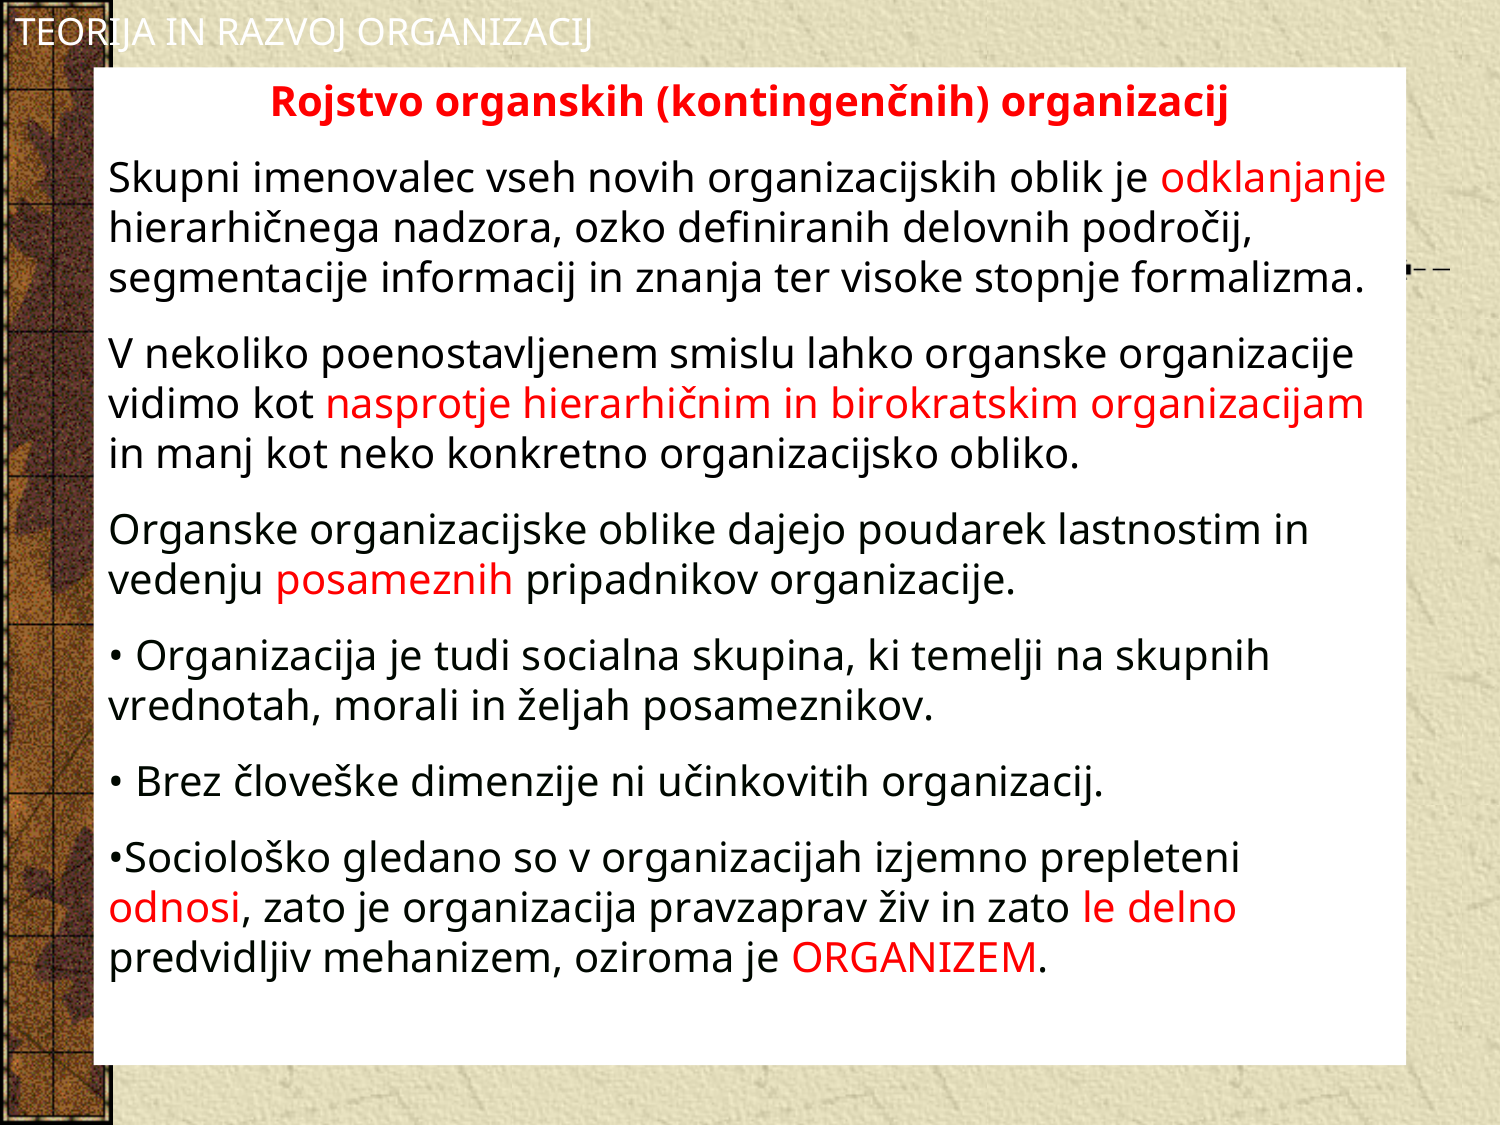

TEORIJA IN RAZVOJ ORGANIZACIJ
Rojstvo organskih (kontingenčnih) organizacij
Skupni imenovalec vseh novih organizacijskih oblik je odklanjanje hierarhičnega nadzora, ozko definiranih delovnih področij, segmentacije informacij in znanja ter visoke stopnje formalizma.
V nekoliko poenostavljenem smislu lahko organske organizacije vidimo kot nasprotje hierarhičnim in birokratskim organizacijam in manj kot neko konkretno organizacijsko obliko.
Organske organizacijske oblike dajejo poudarek lastnostim in vedenju posameznih pripadnikov organizacije.
• Organizacija je tudi socialna skupina, ki temelji na skupnih vrednotah, morali in željah posameznikov.
• Brez človeške dimenzije ni učinkovitih organizacij.
Sociološko gledano so v organizacijah izjemno prepleteni odnosi, zato je organizacija pravzaprav živ in zato le delno predvidljiv mehanizem, oziroma je ORGANIZEM.